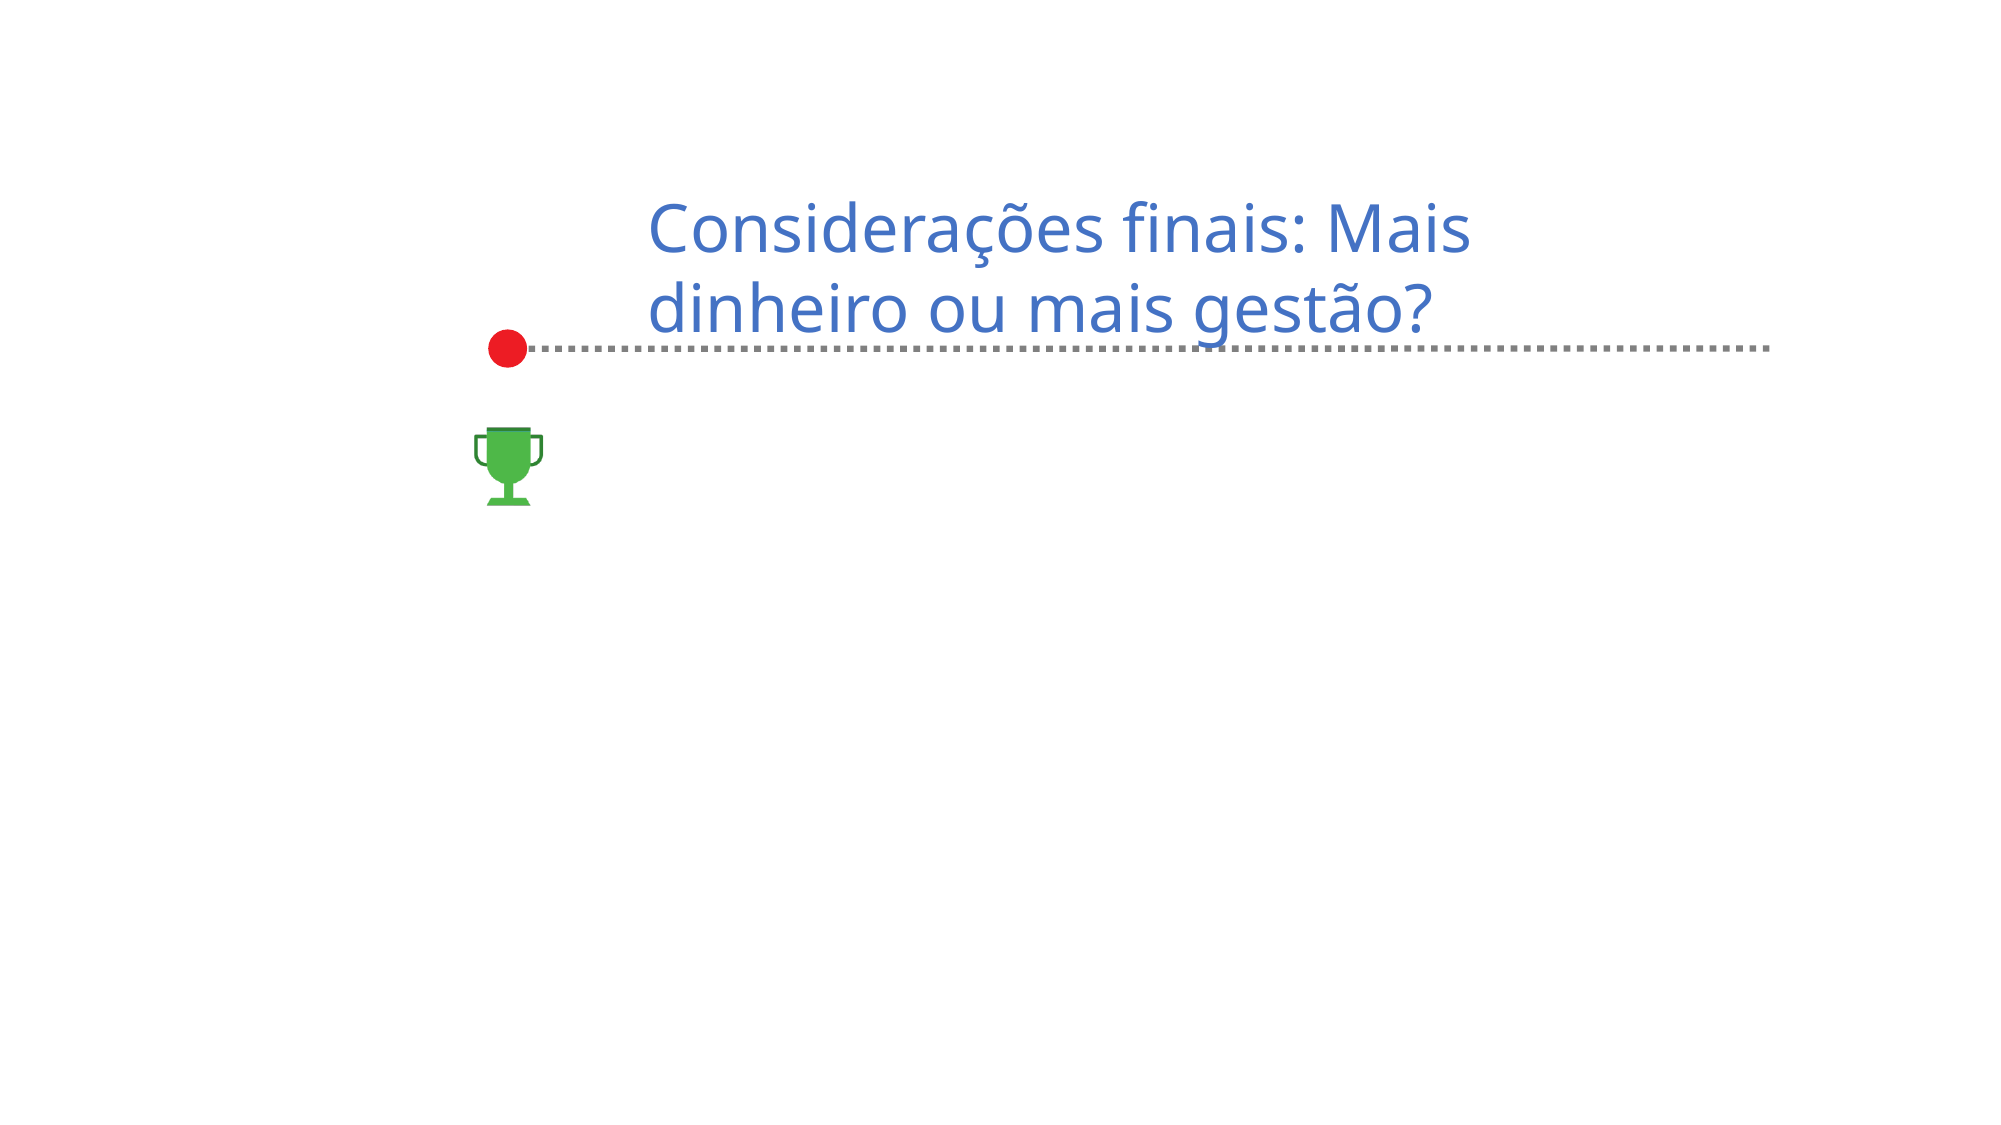

Considerações finais: Mais dinheiro ou mais gestão?